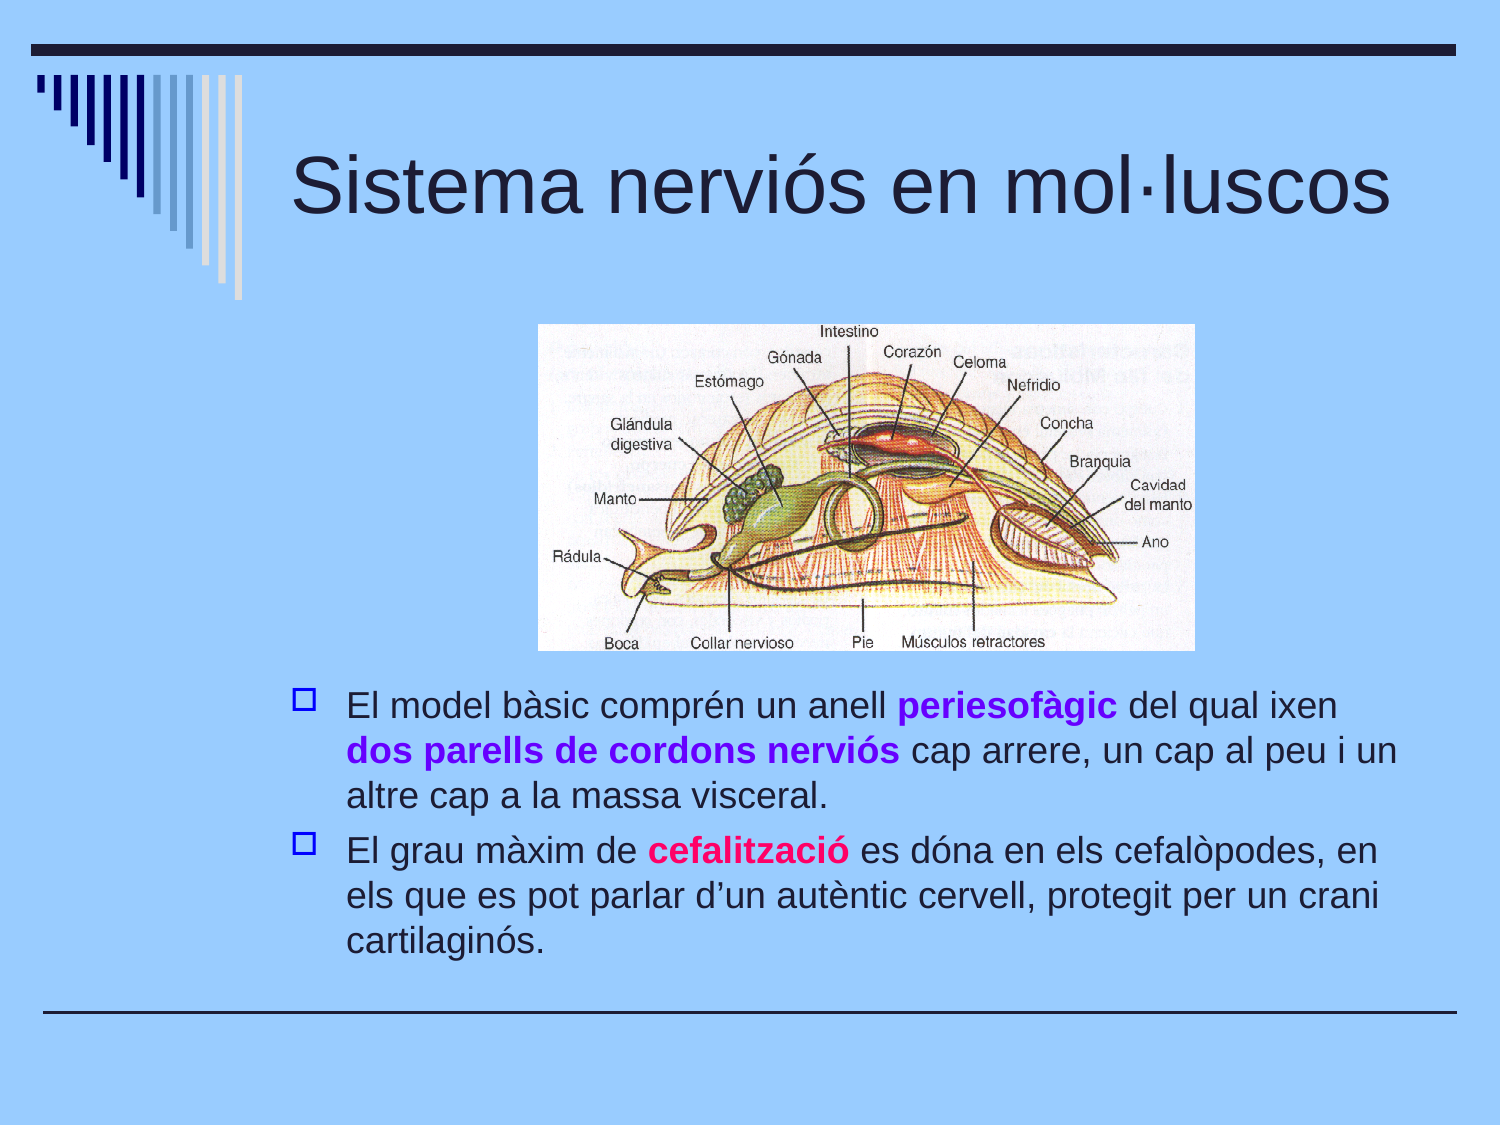

# Sistema nerviós en mol·luscos
El model bàsic comprén un anell periesofàgic del qual ixen dos parells de cordons nerviós cap arrere, un cap al peu i un altre cap a la massa visceral.
El grau màxim de cefalització es dóna en els cefalòpodes, en els que es pot parlar d’un autèntic cervell, protegit per un crani cartilaginós.